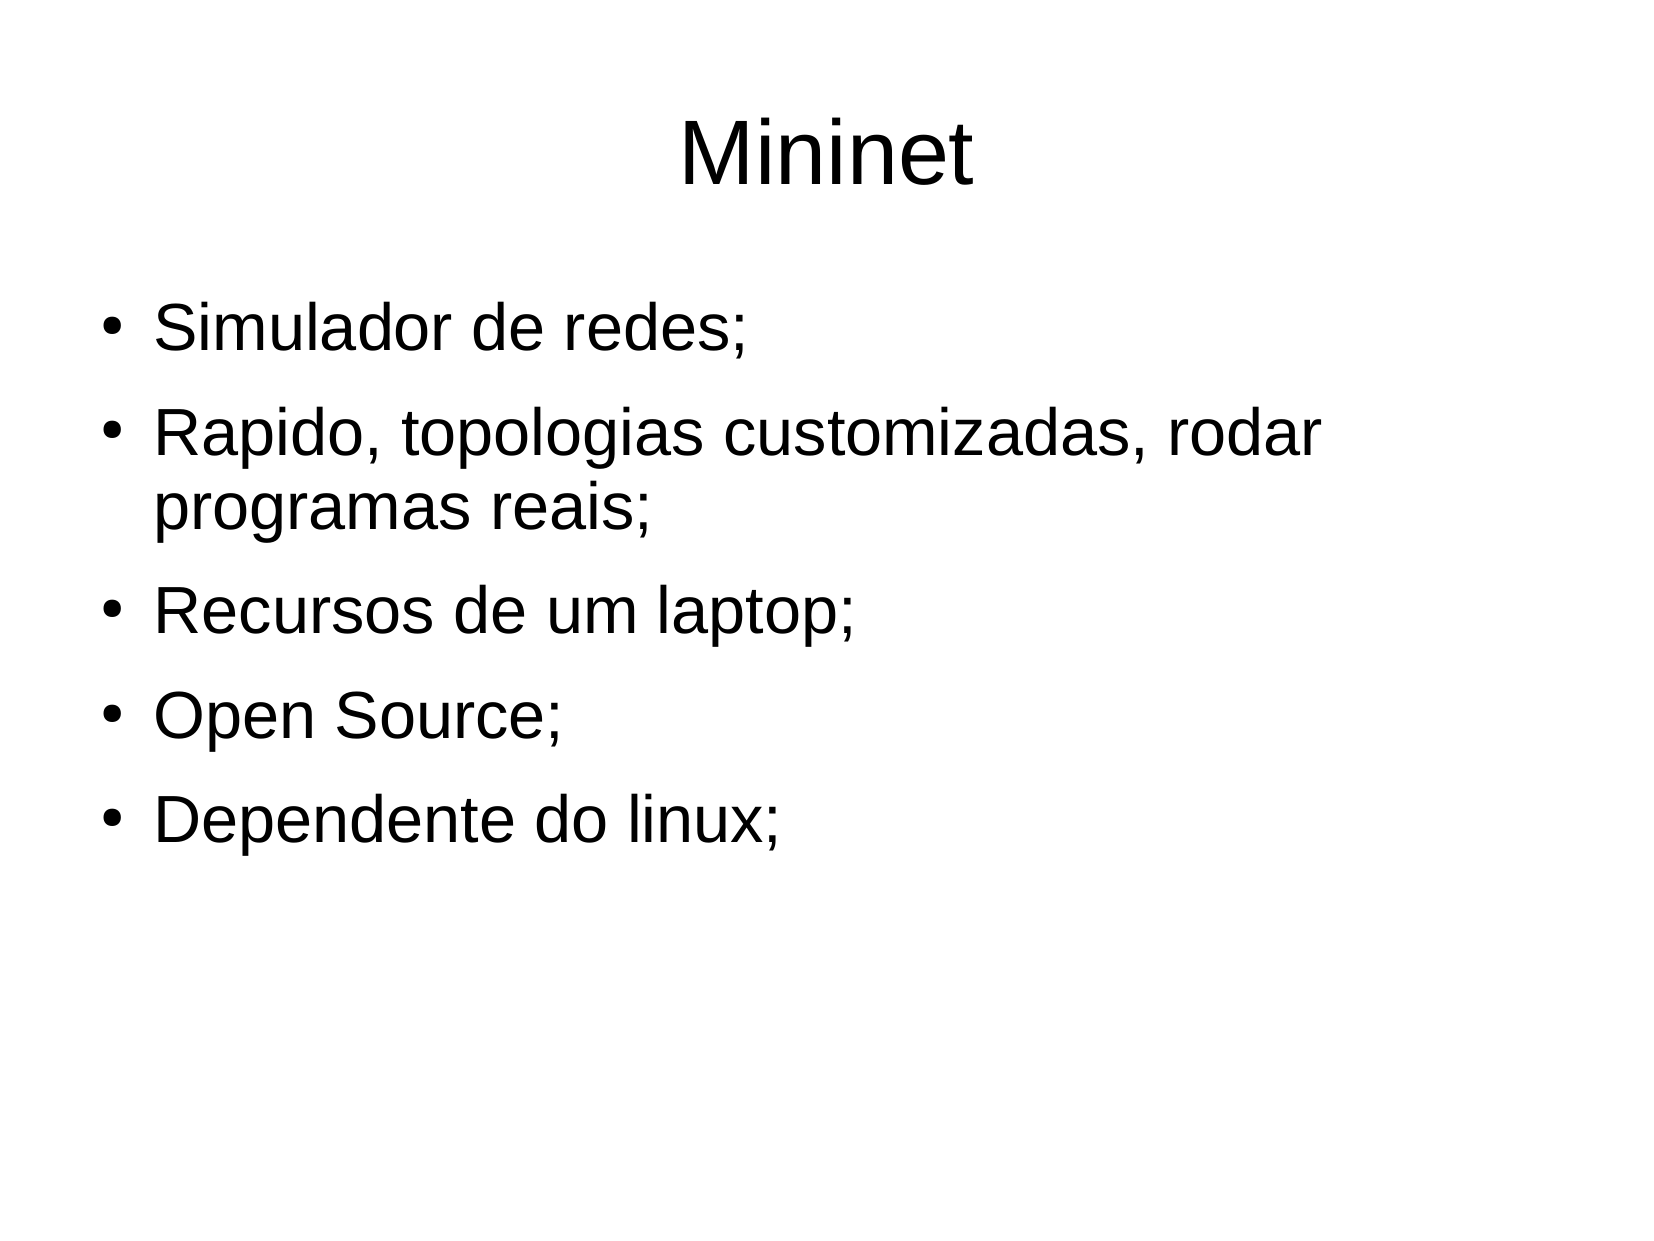

# Mininet
Simulador de redes;
Rapido, topologias customizadas, rodar programas reais;
Recursos de um laptop;
Open Source;
Dependente do linux;